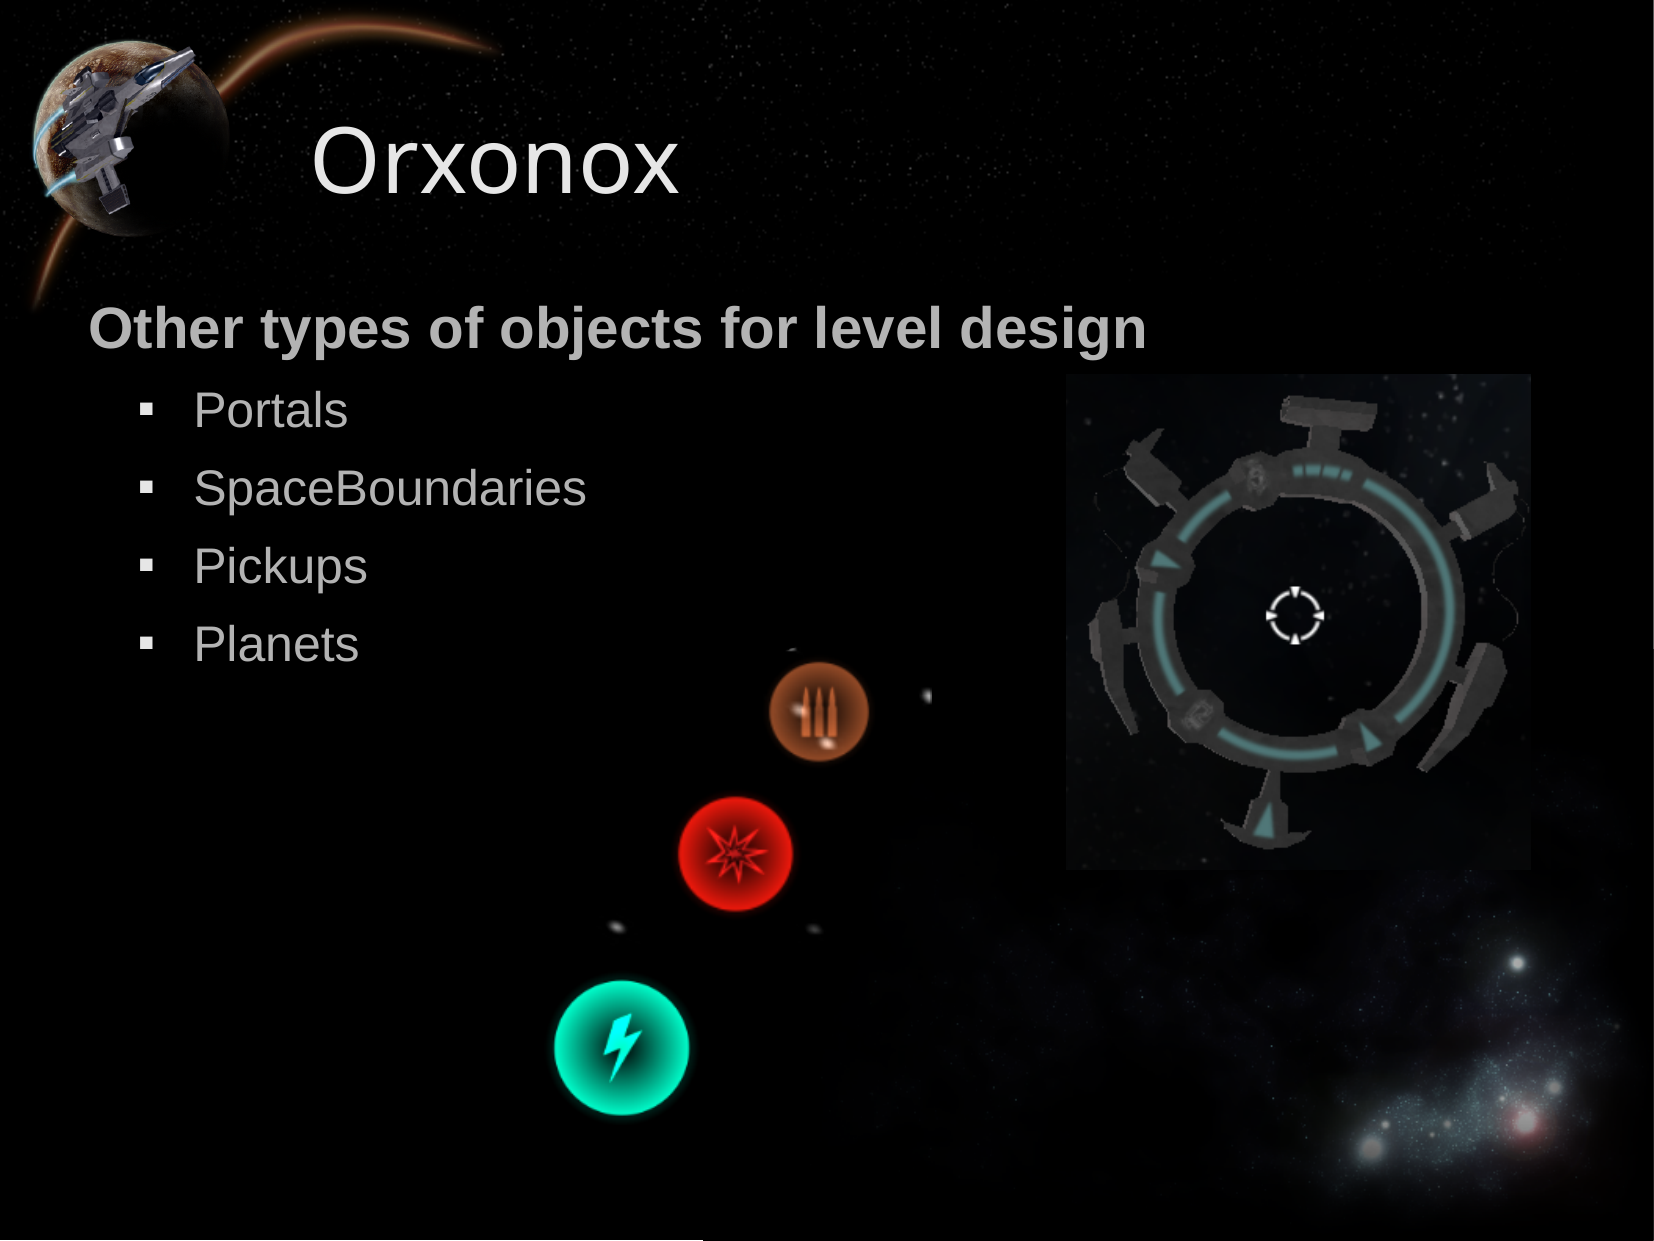

Other types of objects for level design
Portals
SpaceBoundaries
Pickups
Planets